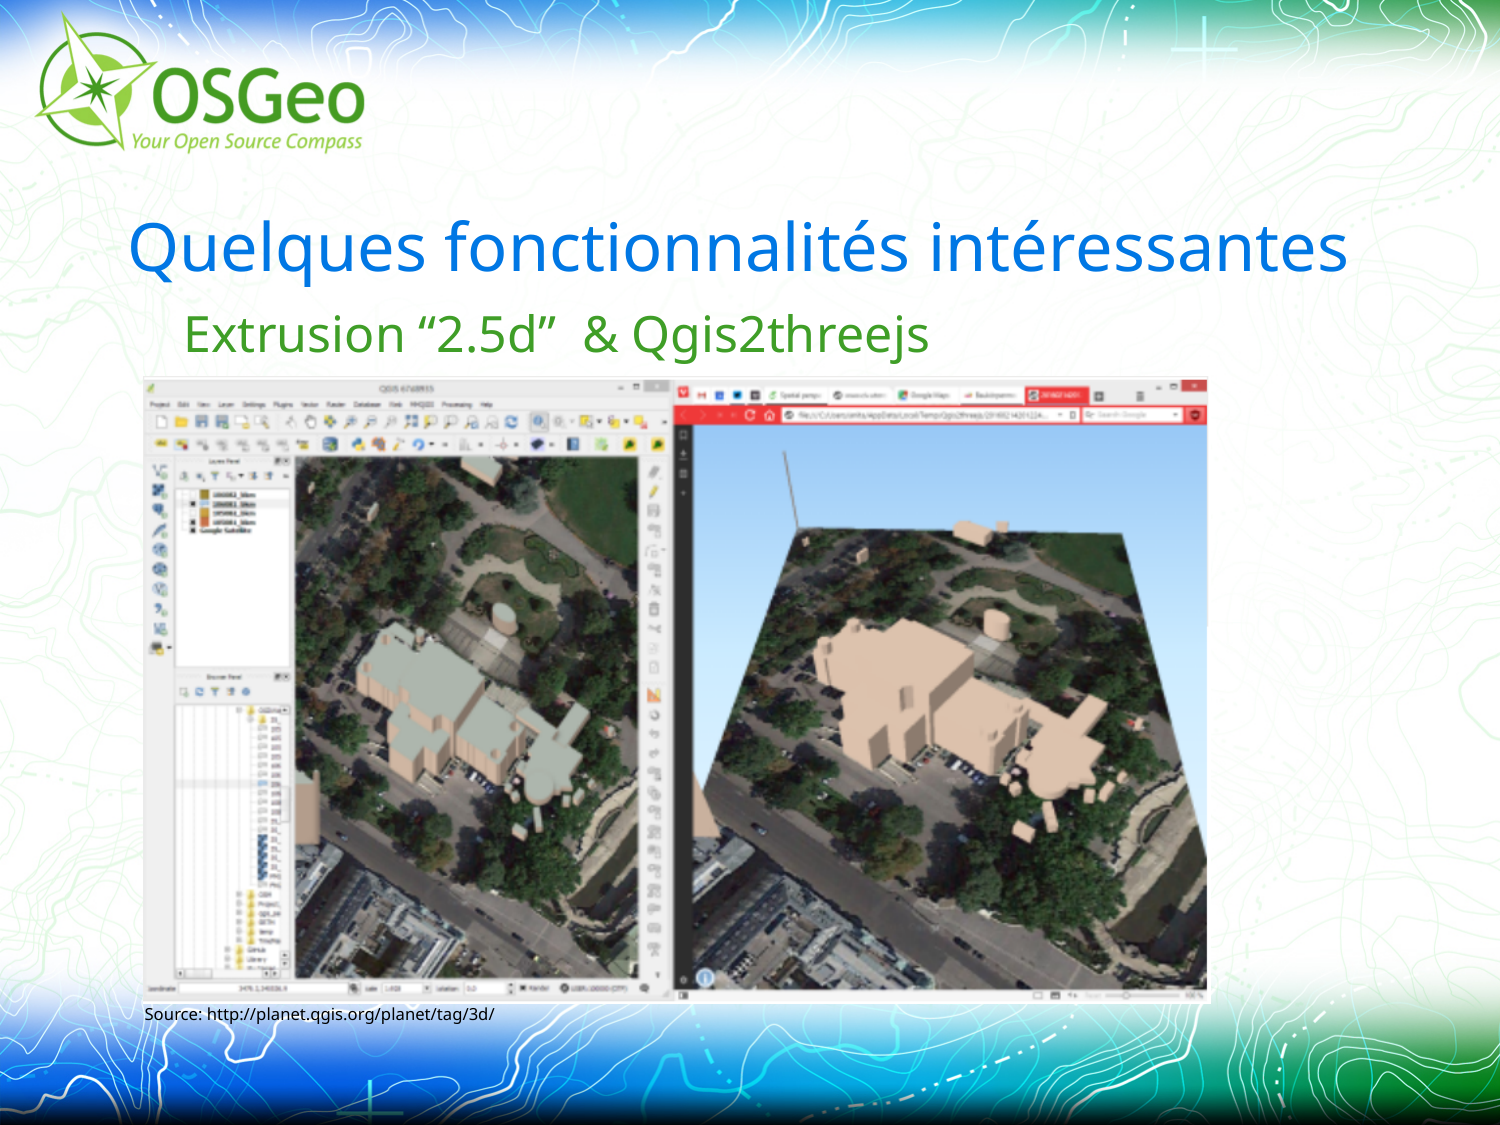

# Quelques fonctionnalités intéressantes
Extrusion “2.5d” & Qgis2threejs
Source: http://planet.qgis.org/planet/tag/3d/